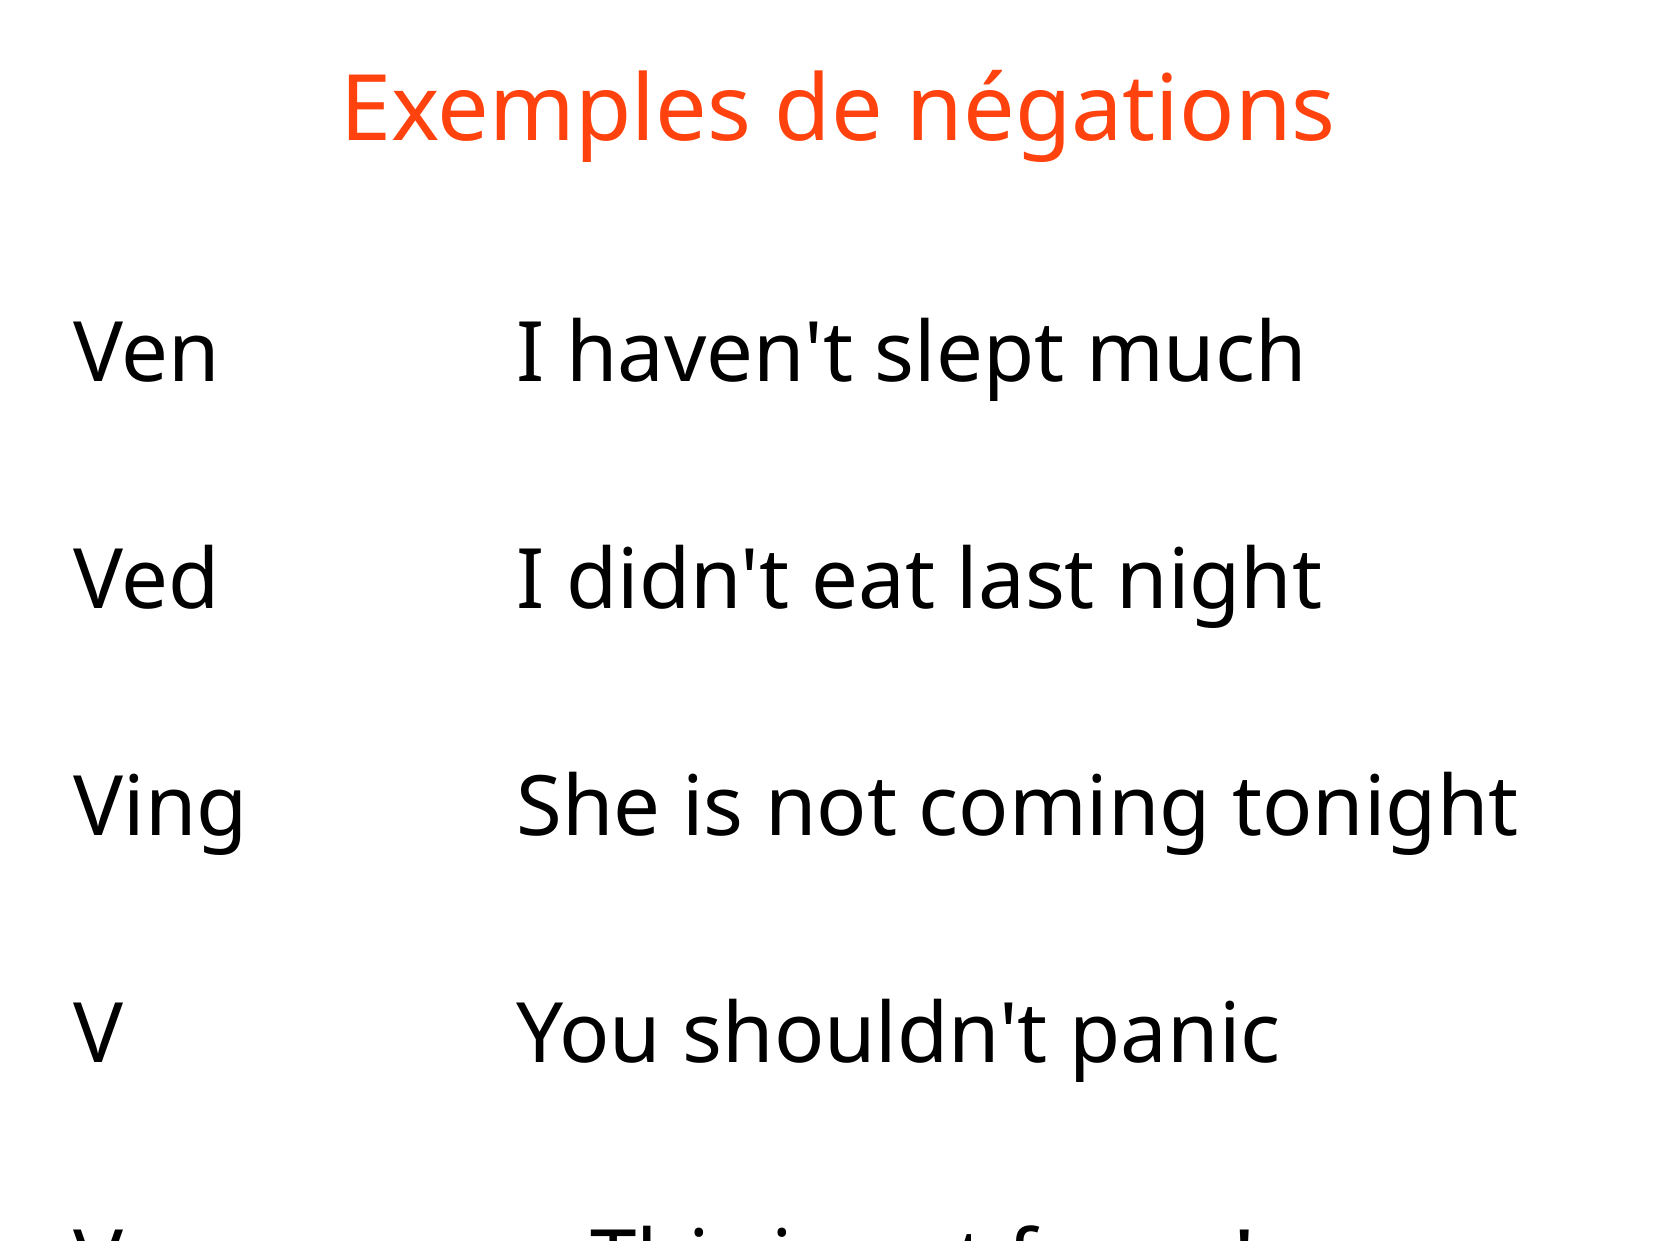

Exemples de négations
Ven 		I haven't slept much
Ved					I didn't eat last night
Ving				She is not coming tonight
V						You shouldn't panic
Vs						This is not funny!